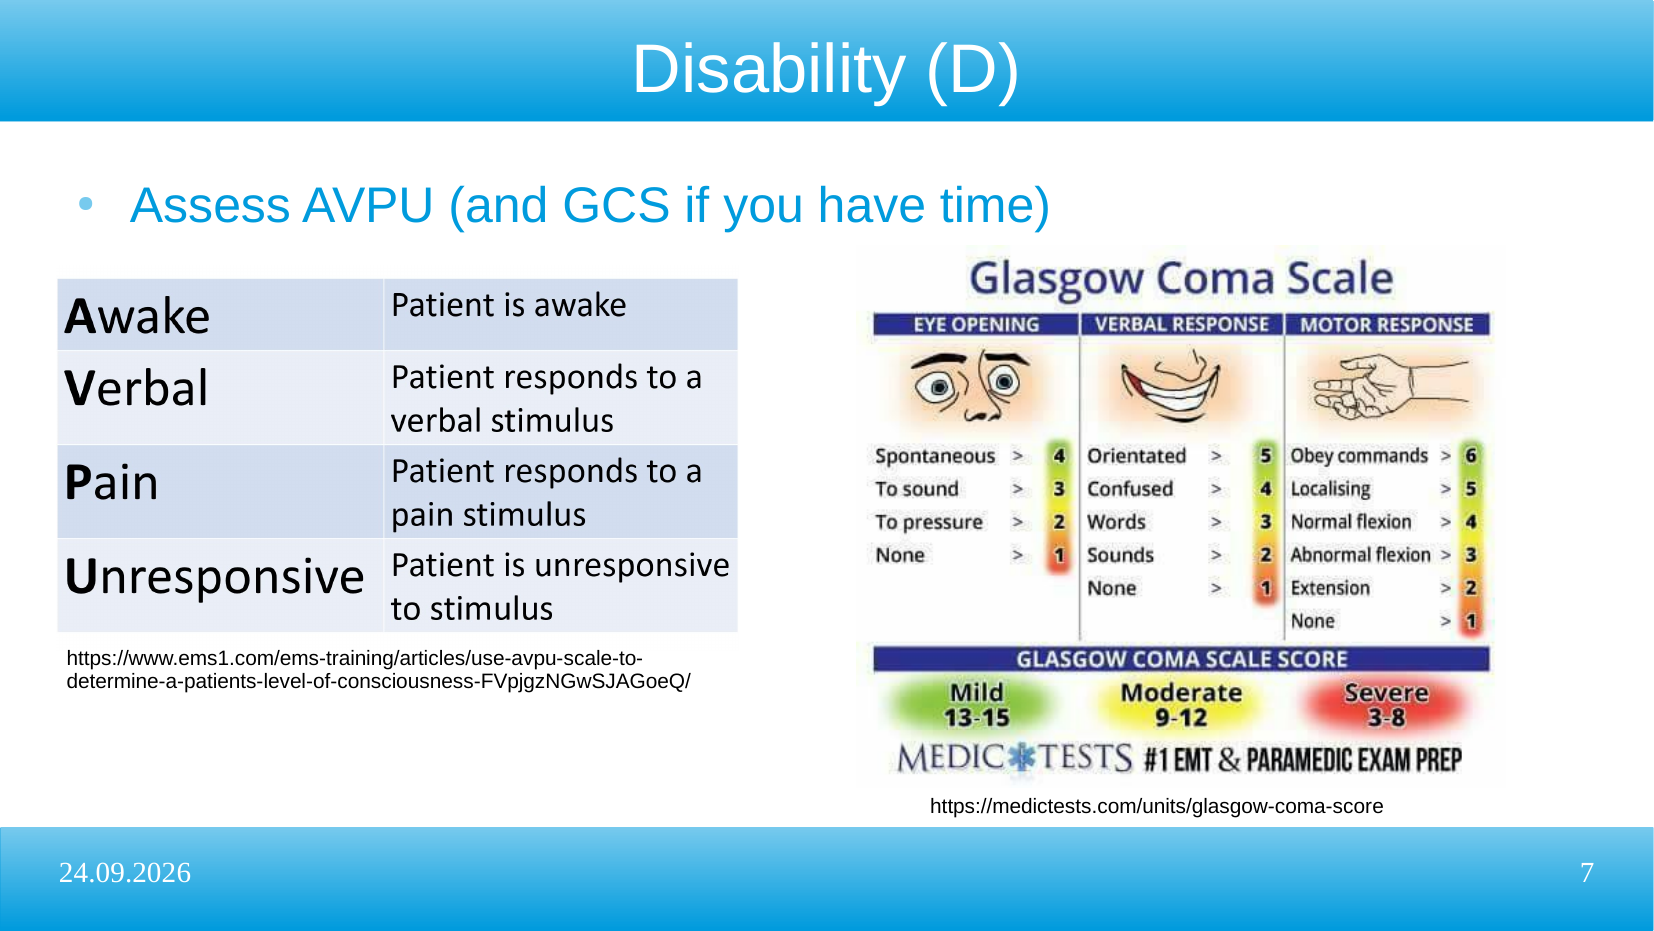

# Disability (D)
Assess AVPU (and GCS if you have time)
https://www.ems1.com/ems-training/articles/use-avpu-scale-to-determine-a-patients-level-of-consciousness-FVpjgzNGwSJAGoeQ/
https://medictests.com/units/glasgow-coma-score
7